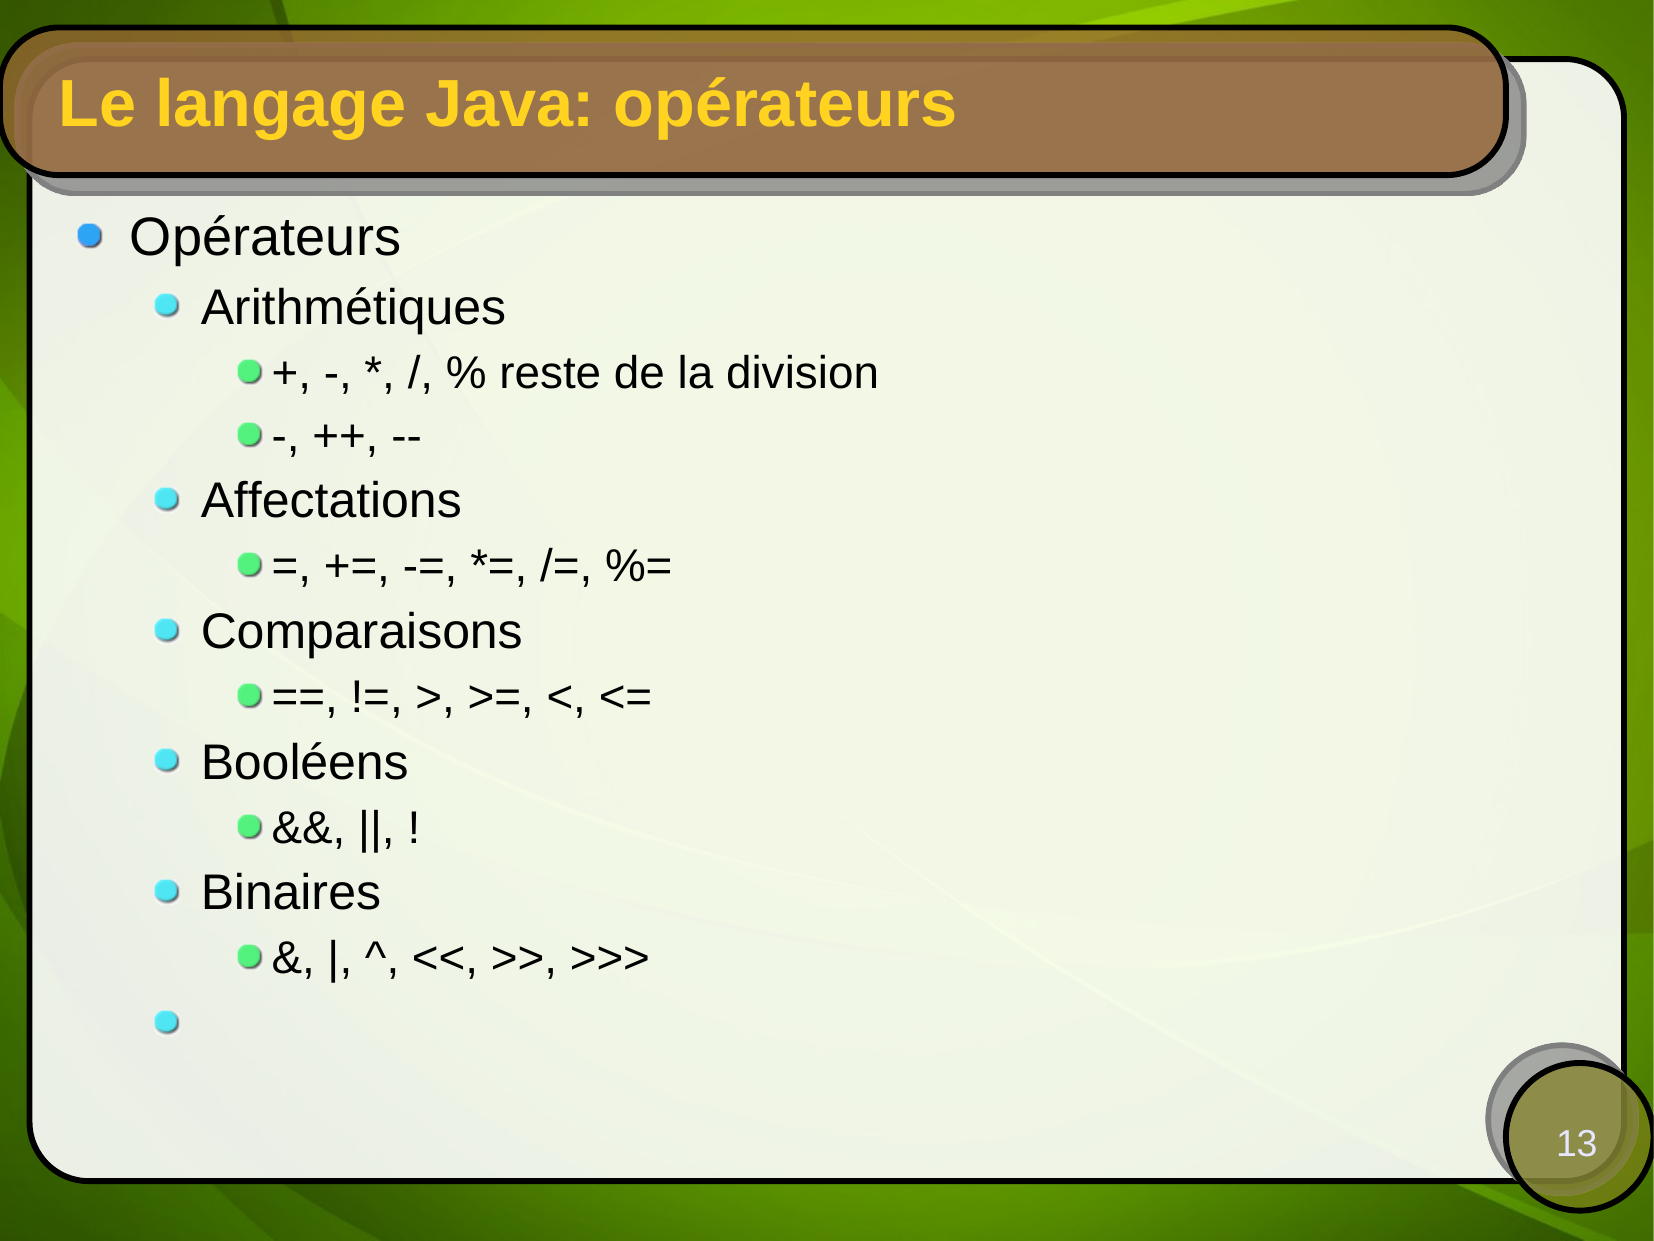

# Le langage Java: opérateurs
Opérateurs
Arithmétiques
+, -, *, /, % reste de la division
-, ++, --
Affectations
=, +=, -=, *=, /=, %=
Comparaisons
==, !=, >, >=, <, <=
Booléens
&&, ||, !
Binaires
&, |, ^, <<, >>, >>>
13